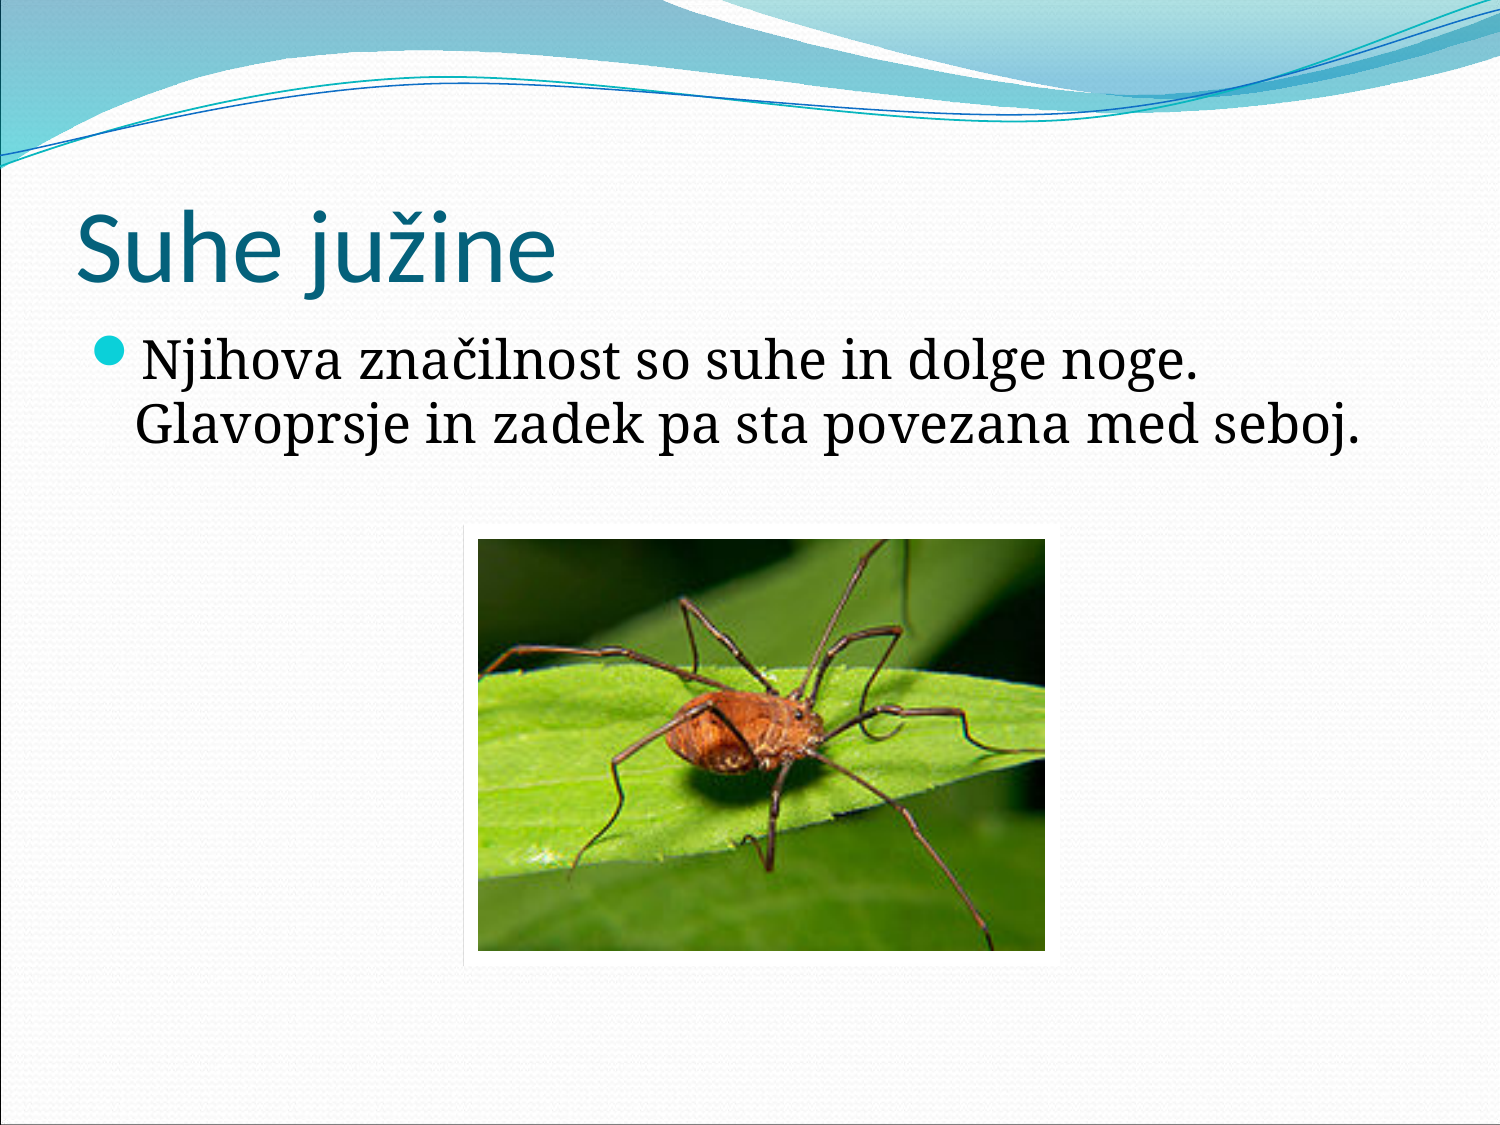

# Suhe južine
Njihova značilnost so suhe in dolge noge. Glavoprsje in zadek pa sta povezana med seboj.